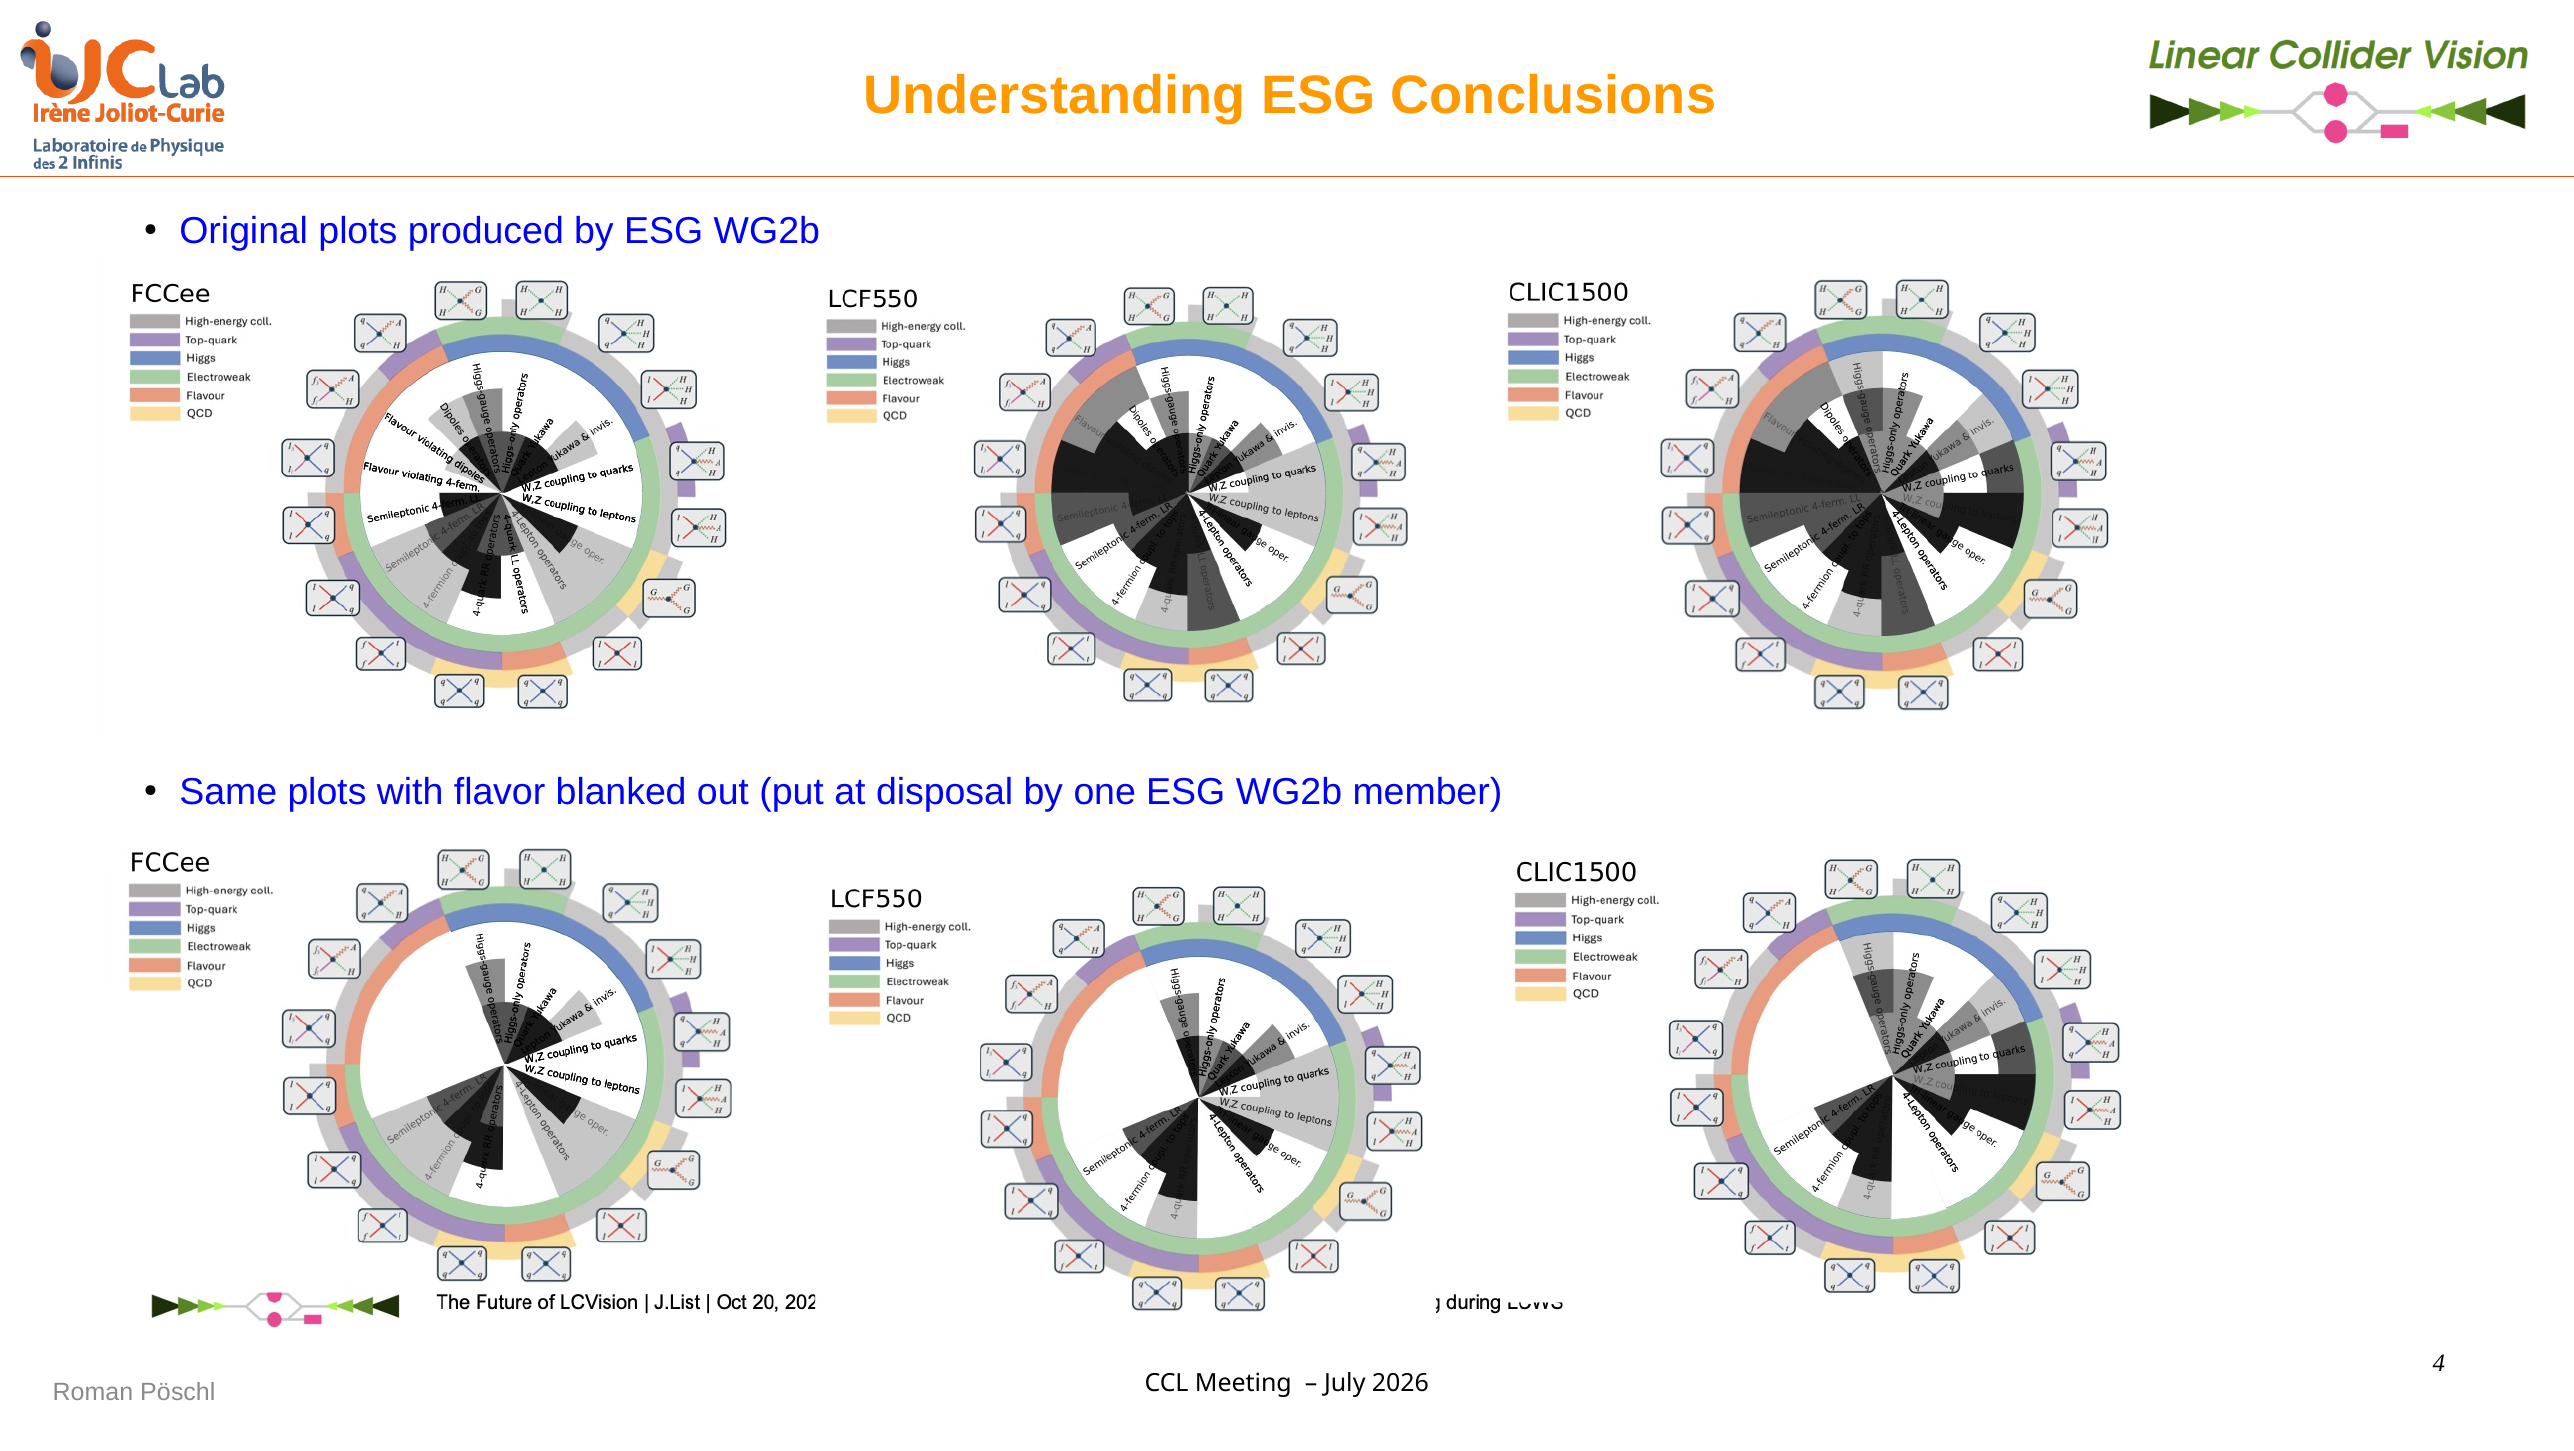

# Understanding ESG Conclusions
Original plots produced by ESG WG2b
Same plots with flavor blanked out (put at disposal by one ESG WG2b member)
4